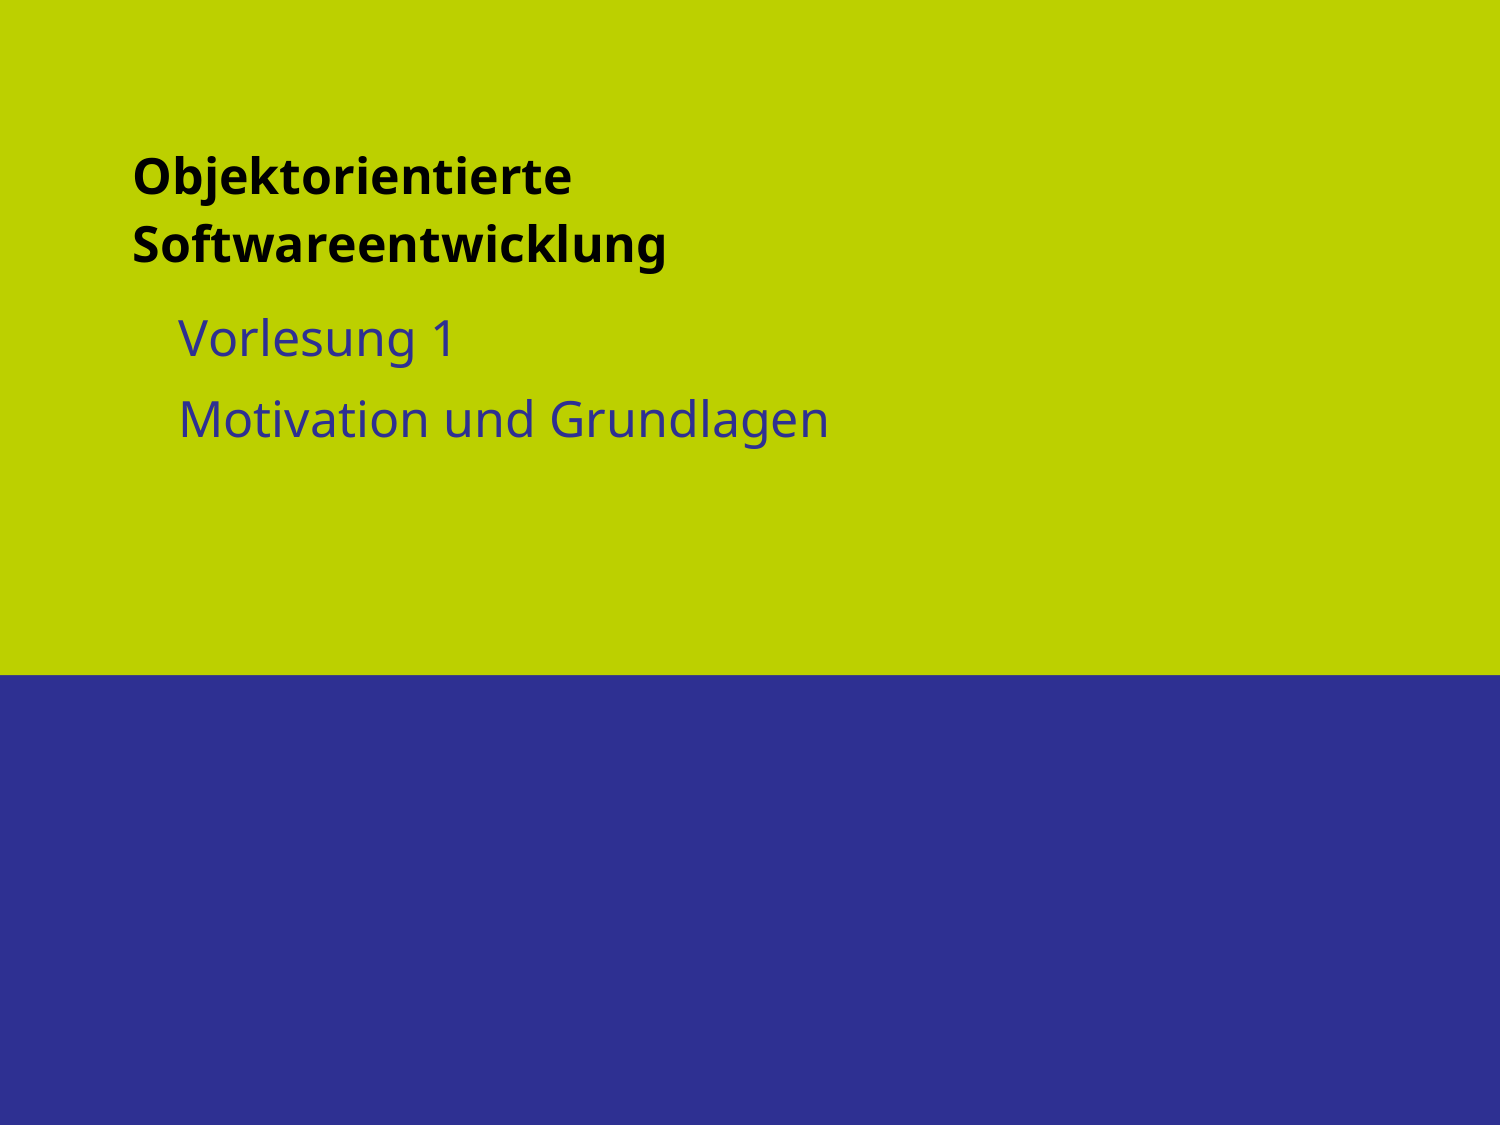

# Objektorientierte Softwareentwicklung
Vorlesung 1
Motivation und Grundlagen